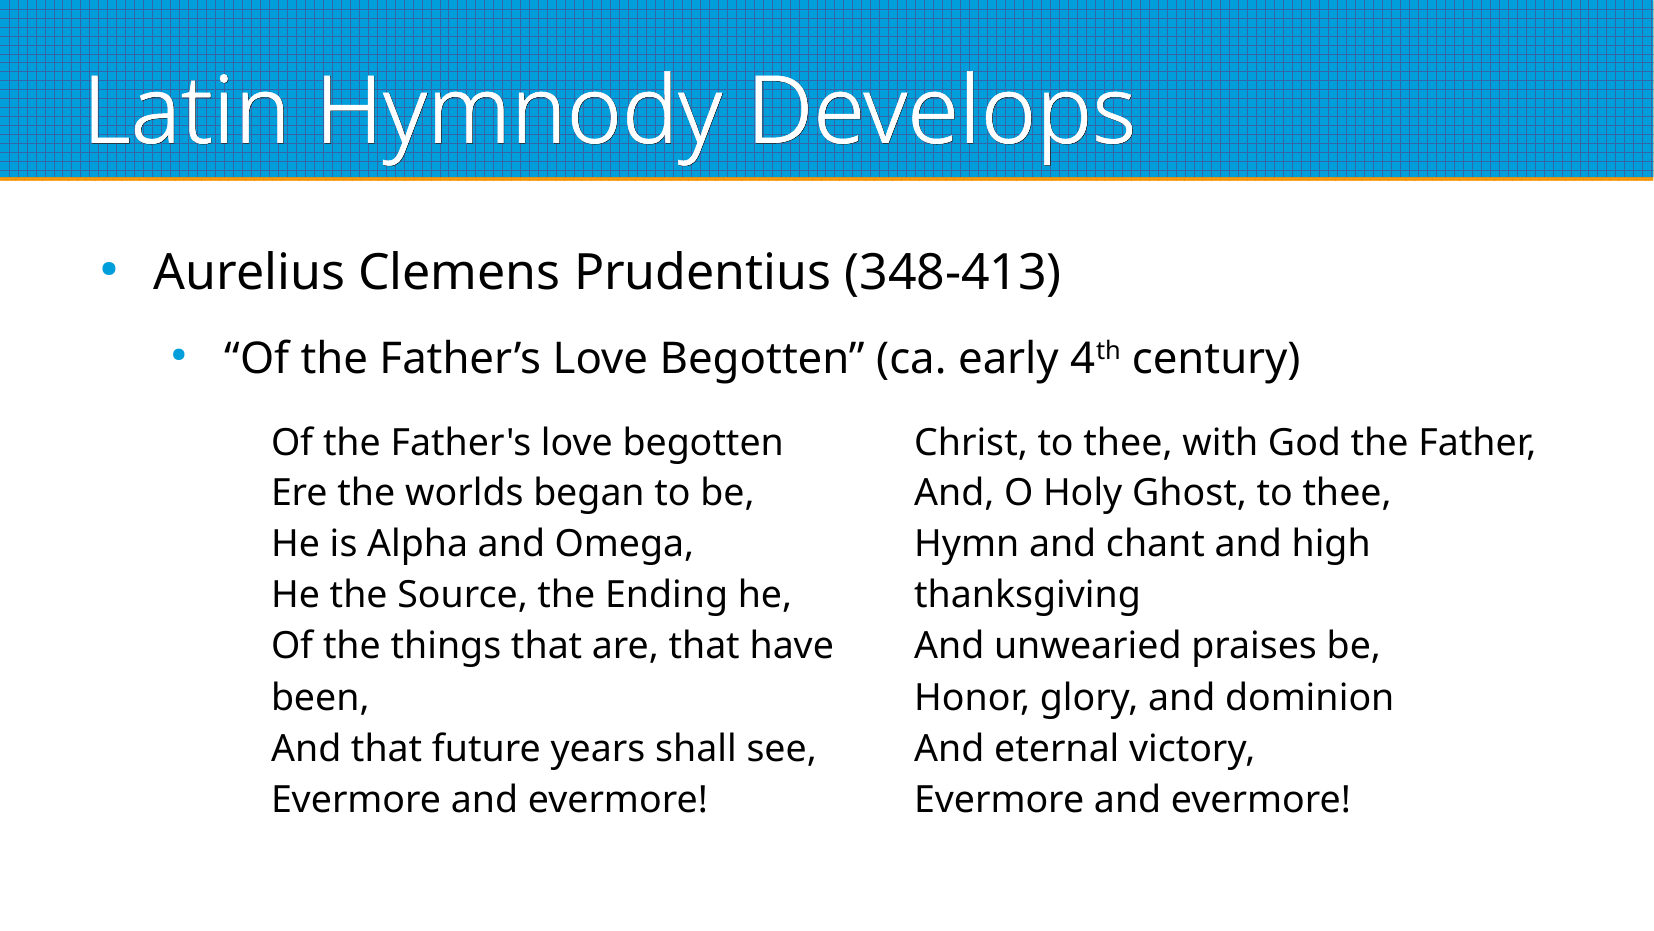

# Latin Hymnody Develops
Aurelius Clemens Prudentius (348-413)
“Of the Father’s Love Begotten” (ca. early 4th century)
| Of the Father's love begotten Ere the worlds began to be, He is Alpha and Omega, He the Source, the Ending he, Of the things that are, that have been, And that future years shall see, Evermore and evermore! | Christ, to thee, with God the Father, And, O Holy Ghost, to thee, Hymn and chant and high thanksgiving And unwearied praises be, Honor, glory, and dominion And eternal victory, Evermore and evermore! |
| --- | --- |
| | |